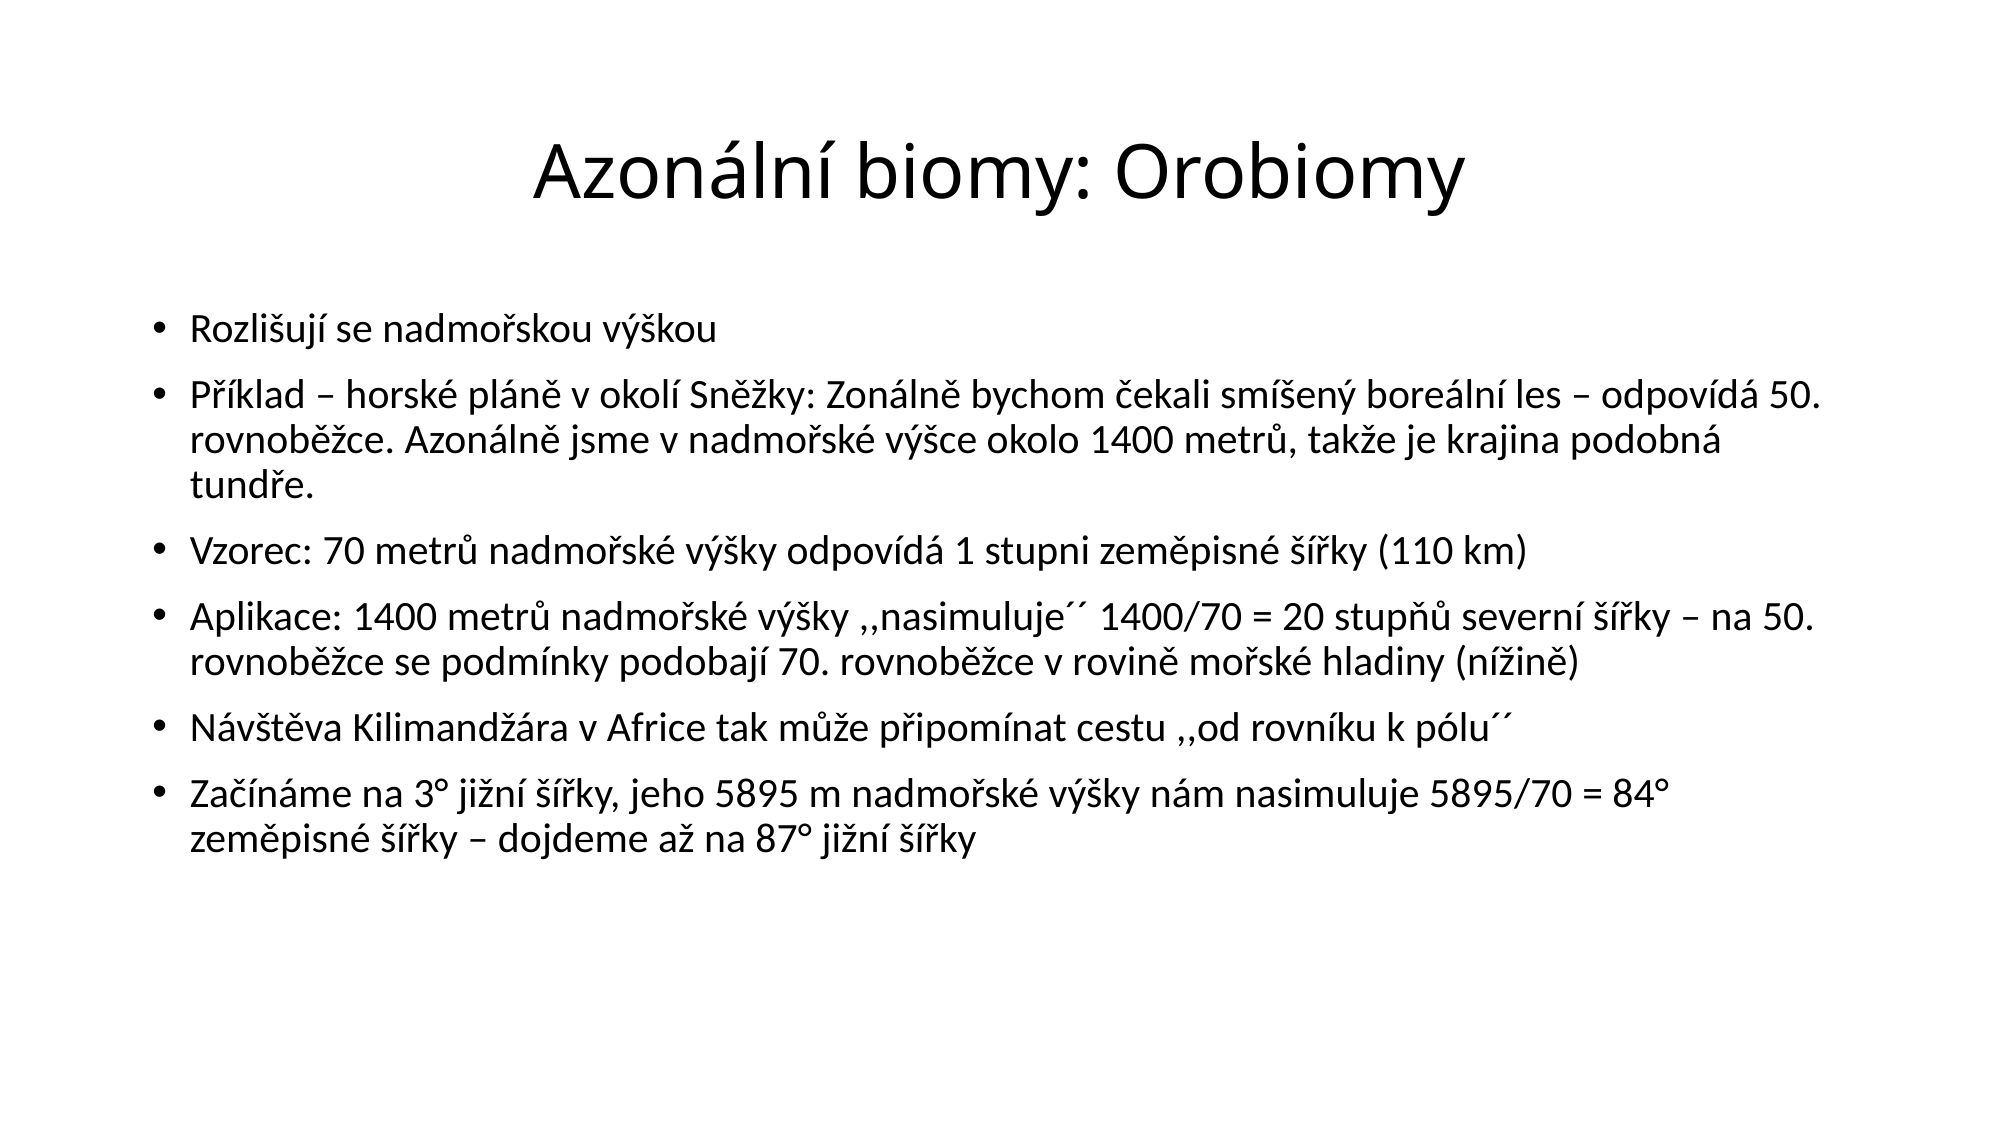

# Azonální biomy: Orobiomy
Rozlišují se nadmořskou výškou
Příklad – horské pláně v okolí Sněžky: Zonálně bychom čekali smíšený boreální les – odpovídá 50. rovnoběžce. Azonálně jsme v nadmořské výšce okolo 1400 metrů, takže je krajina podobná tundře.
Vzorec: 70 metrů nadmořské výšky odpovídá 1 stupni zeměpisné šířky (110 km)
Aplikace: 1400 metrů nadmořské výšky ,,nasimuluje´´ 1400/70 = 20 stupňů severní šířky – na 50. rovnoběžce se podmínky podobají 70. rovnoběžce v rovině mořské hladiny (nížině)
Návštěva Kilimandžára v Africe tak může připomínat cestu ,,od rovníku k pólu´´
Začínáme na 3° jižní šířky, jeho 5895 m nadmořské výšky nám nasimuluje 5895/70 = 84° zeměpisné šířky – dojdeme až na 87° jižní šířky